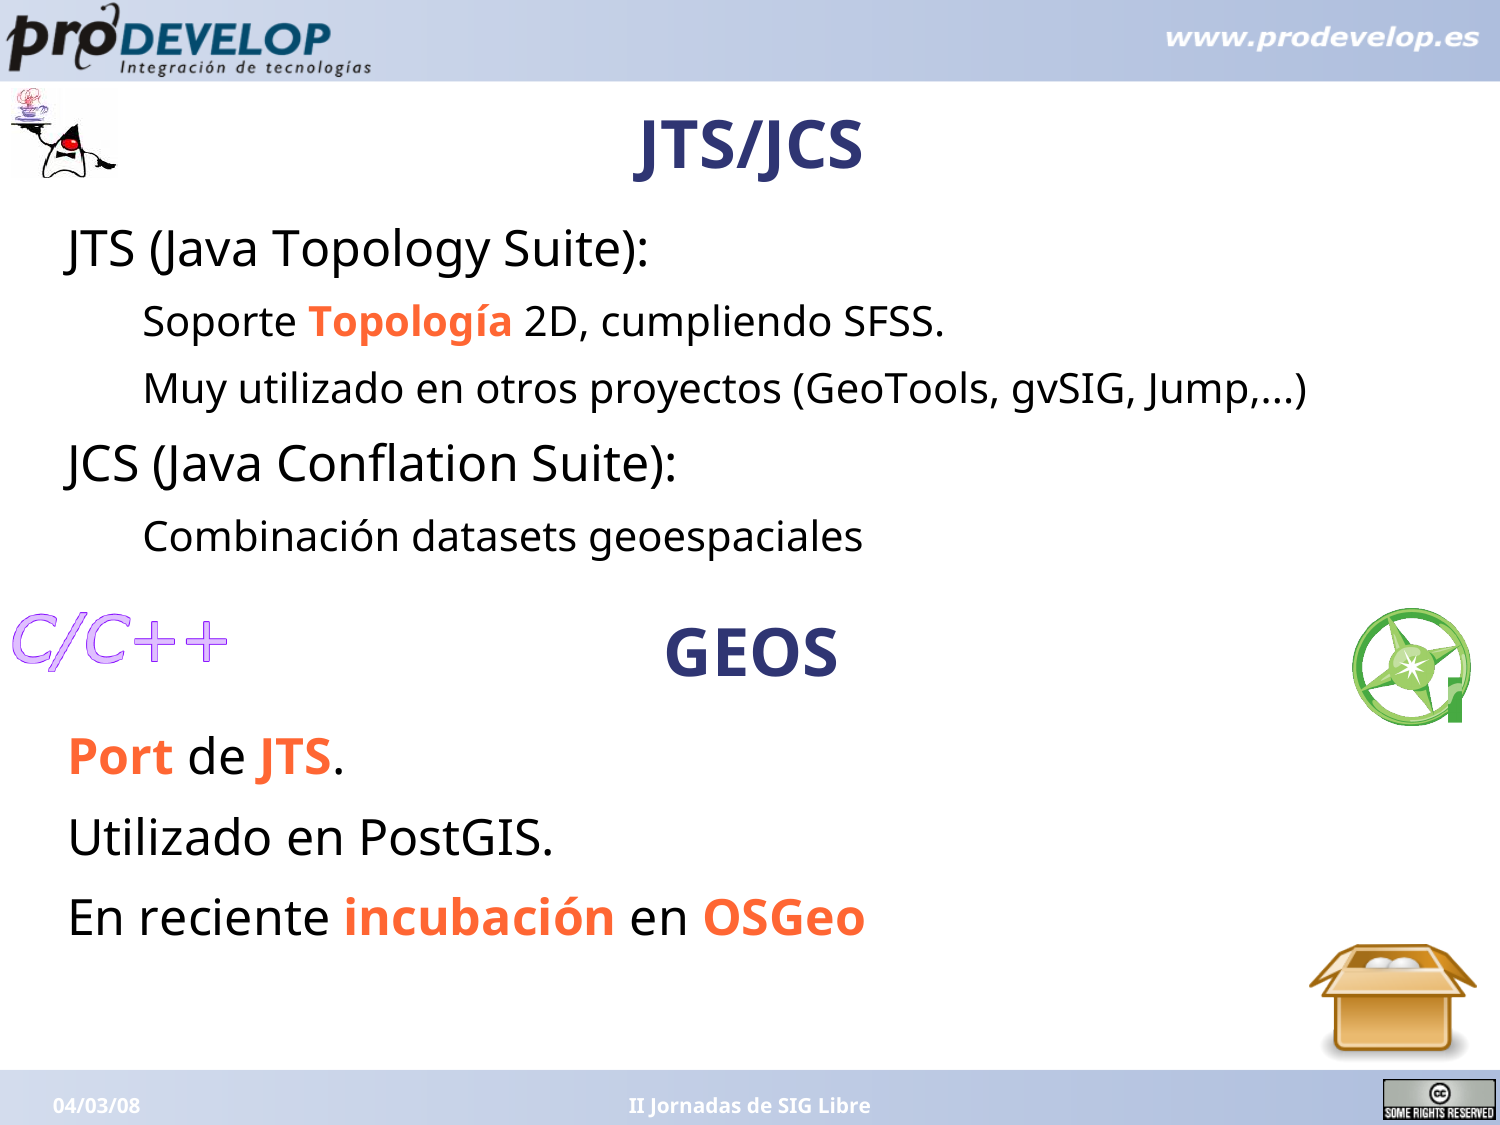

# JTS/JCS
JTS (Java Topology Suite):
Soporte Topología 2D, cumpliendo SFSS.
Muy utilizado en otros proyectos (GeoTools, gvSIG, Jump,...)
JCS (Java Conflation Suite):
Combinación datasets geoespaciales
GEOS
Port de JTS.
Utilizado en PostGIS.
En reciente incubación en OSGeo
25/10/2006
42
Plan Difusión Interna gvSIG v. 2.0